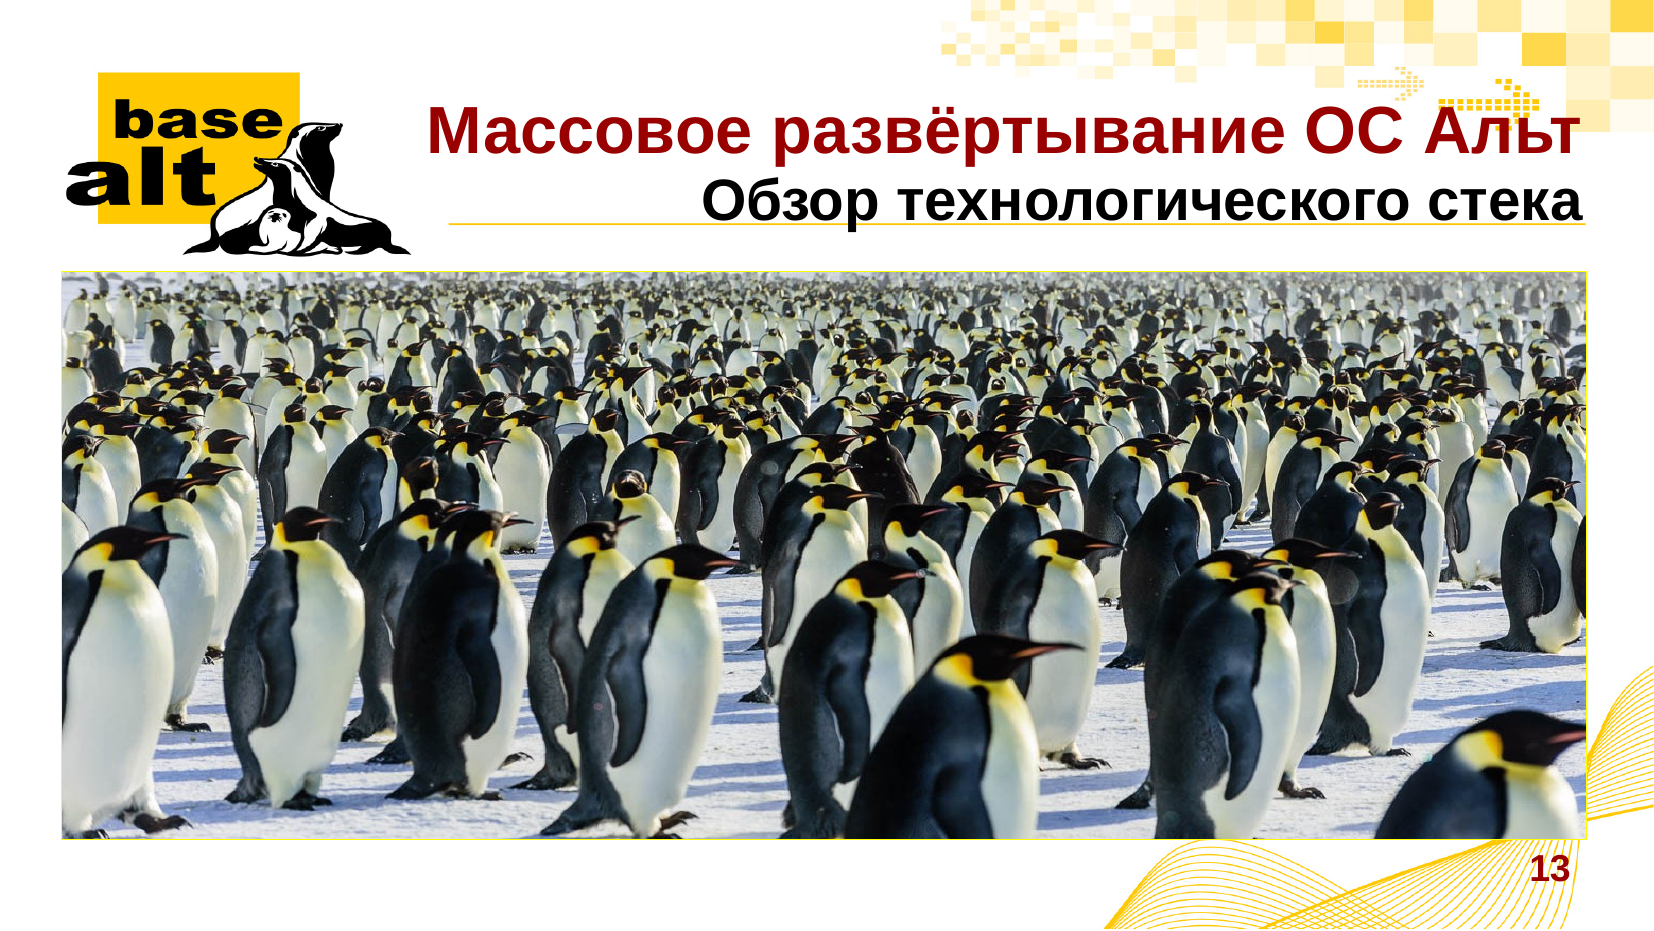

# Массовое развёртывание ОС Альт Обзор технологического стека
13